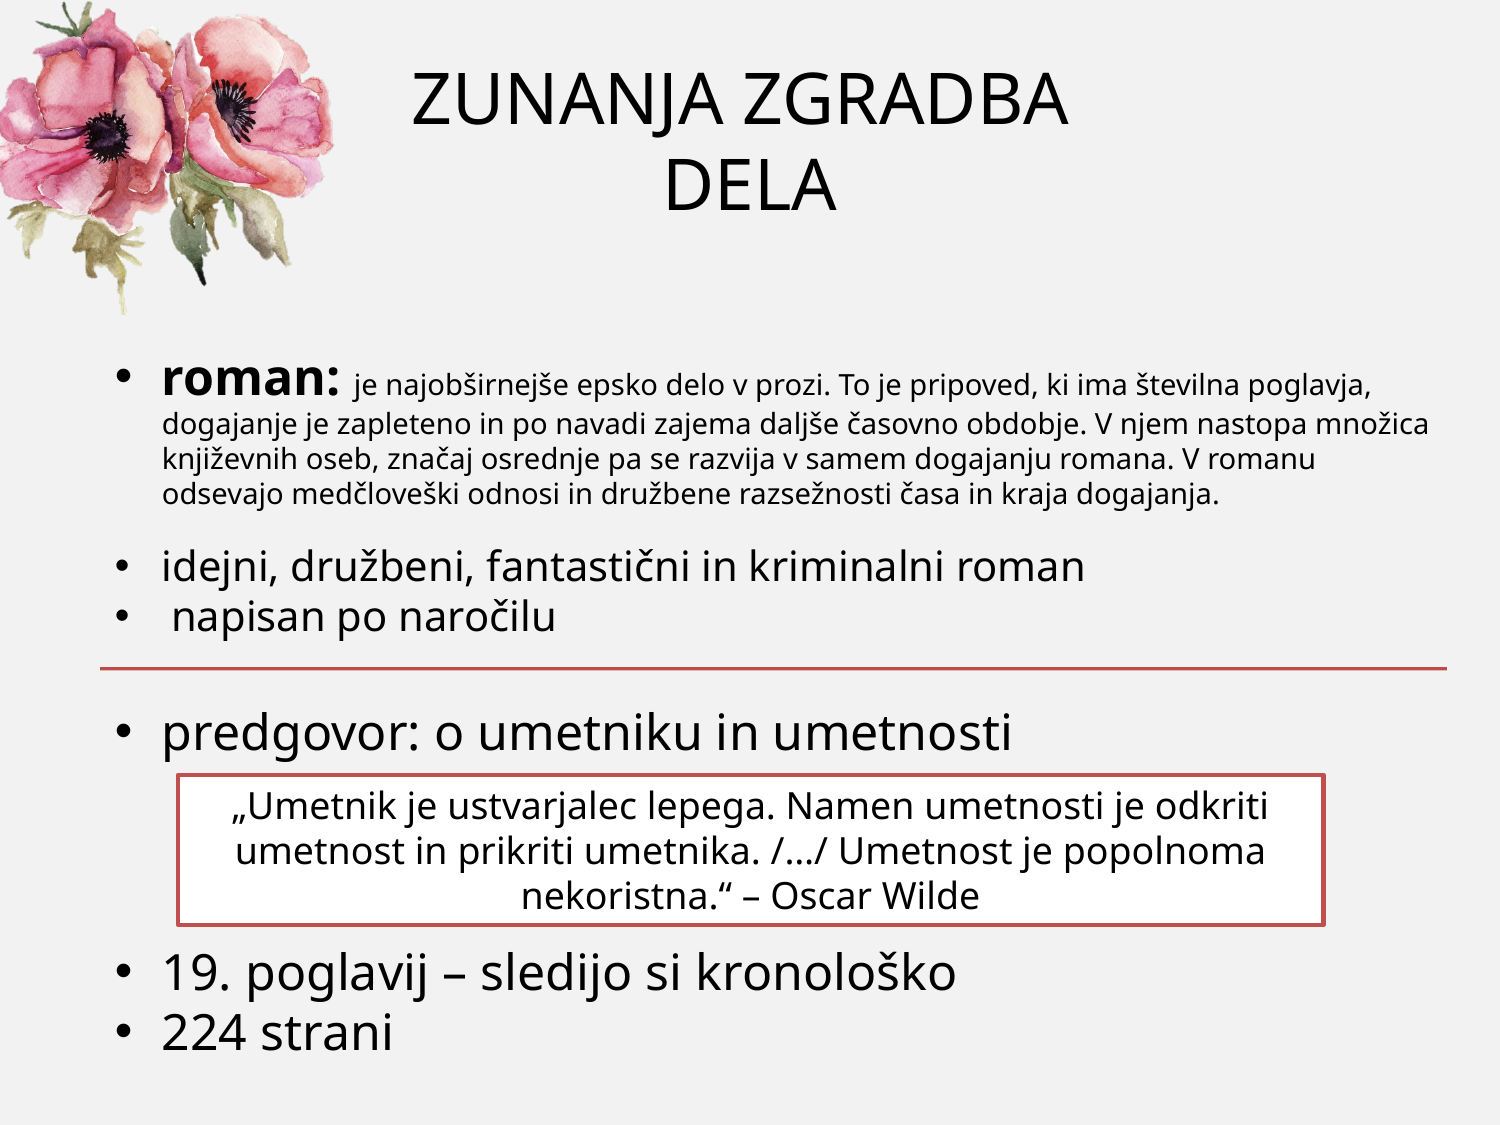

# ZUNANJA ZGRADBA DELA
roman: je najobširnejše epsko delo v prozi. To je pripoved, ki ima številna poglavja, dogajanje je zapleteno in po navadi zajema daljše časovno obdobje. V njem nastopa množica književnih oseb, značaj osrednje pa se razvija v samem dogajanju romana. V romanu odsevajo medčloveški odnosi in družbene razsežnosti časa in kraja dogajanja.
idejni, družbeni, fantastični in kriminalni roman
napisan po naročilu
predgovor: o umetniku in umetnosti
19. poglavij – sledijo si kronološko
224 strani
„Umetnik je ustvarjalec lepega. Namen umetnosti je odkriti umetnost in prikriti umetnika. /…/ Umetnost je popolnoma nekoristna.“ – Oscar Wilde